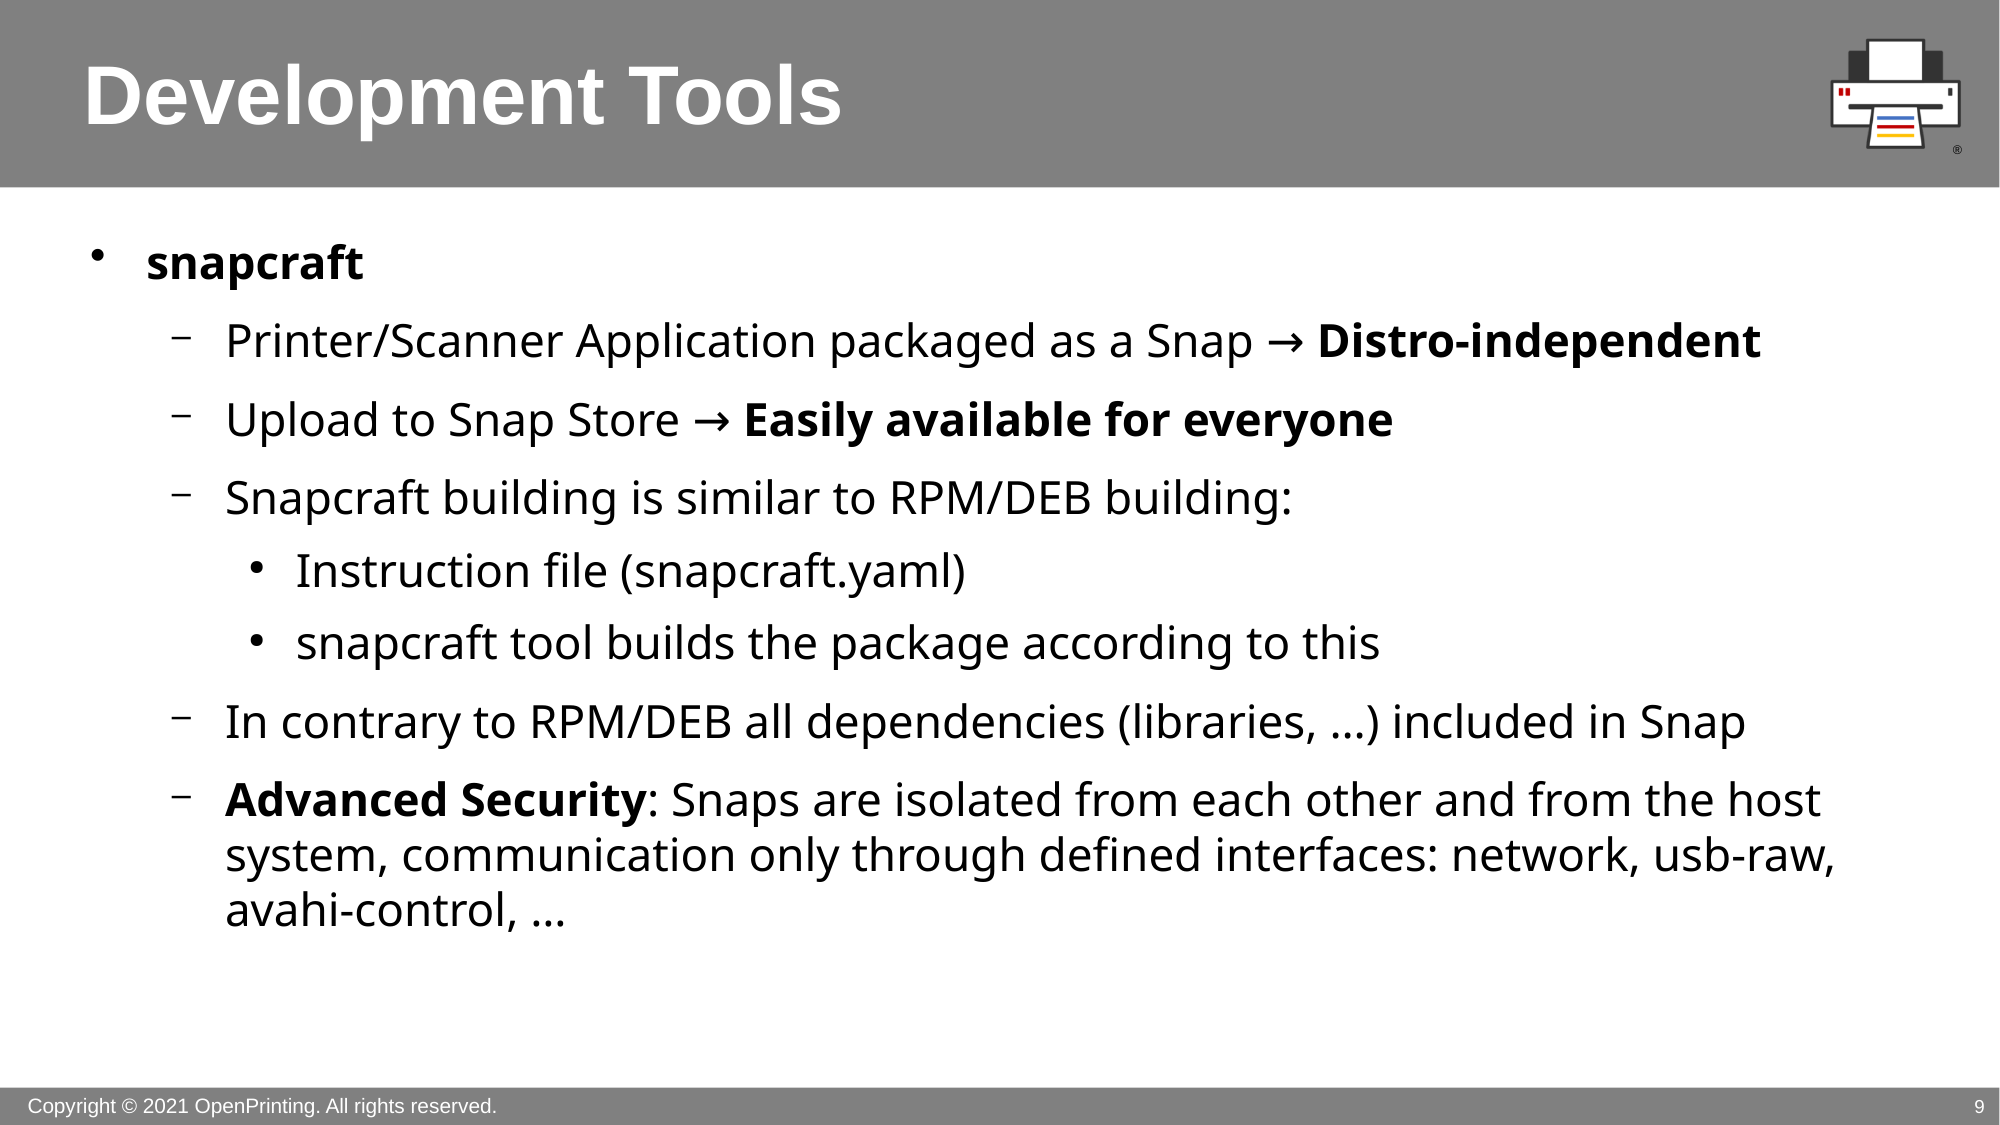

Development Tools
# snapcraft
Printer/Scanner Application packaged as a Snap → Distro-independent
Upload to Snap Store → Easily available for everyone
Snapcraft building is similar to RPM/DEB building:
Instruction file (snapcraft.yaml)
snapcraft tool builds the package according to this
In contrary to RPM/DEB all dependencies (libraries, …) included in Snap
Advanced Security: Snaps are isolated from each other and from the host system, communication only through defined interfaces: network, usb-raw, avahi-control, …